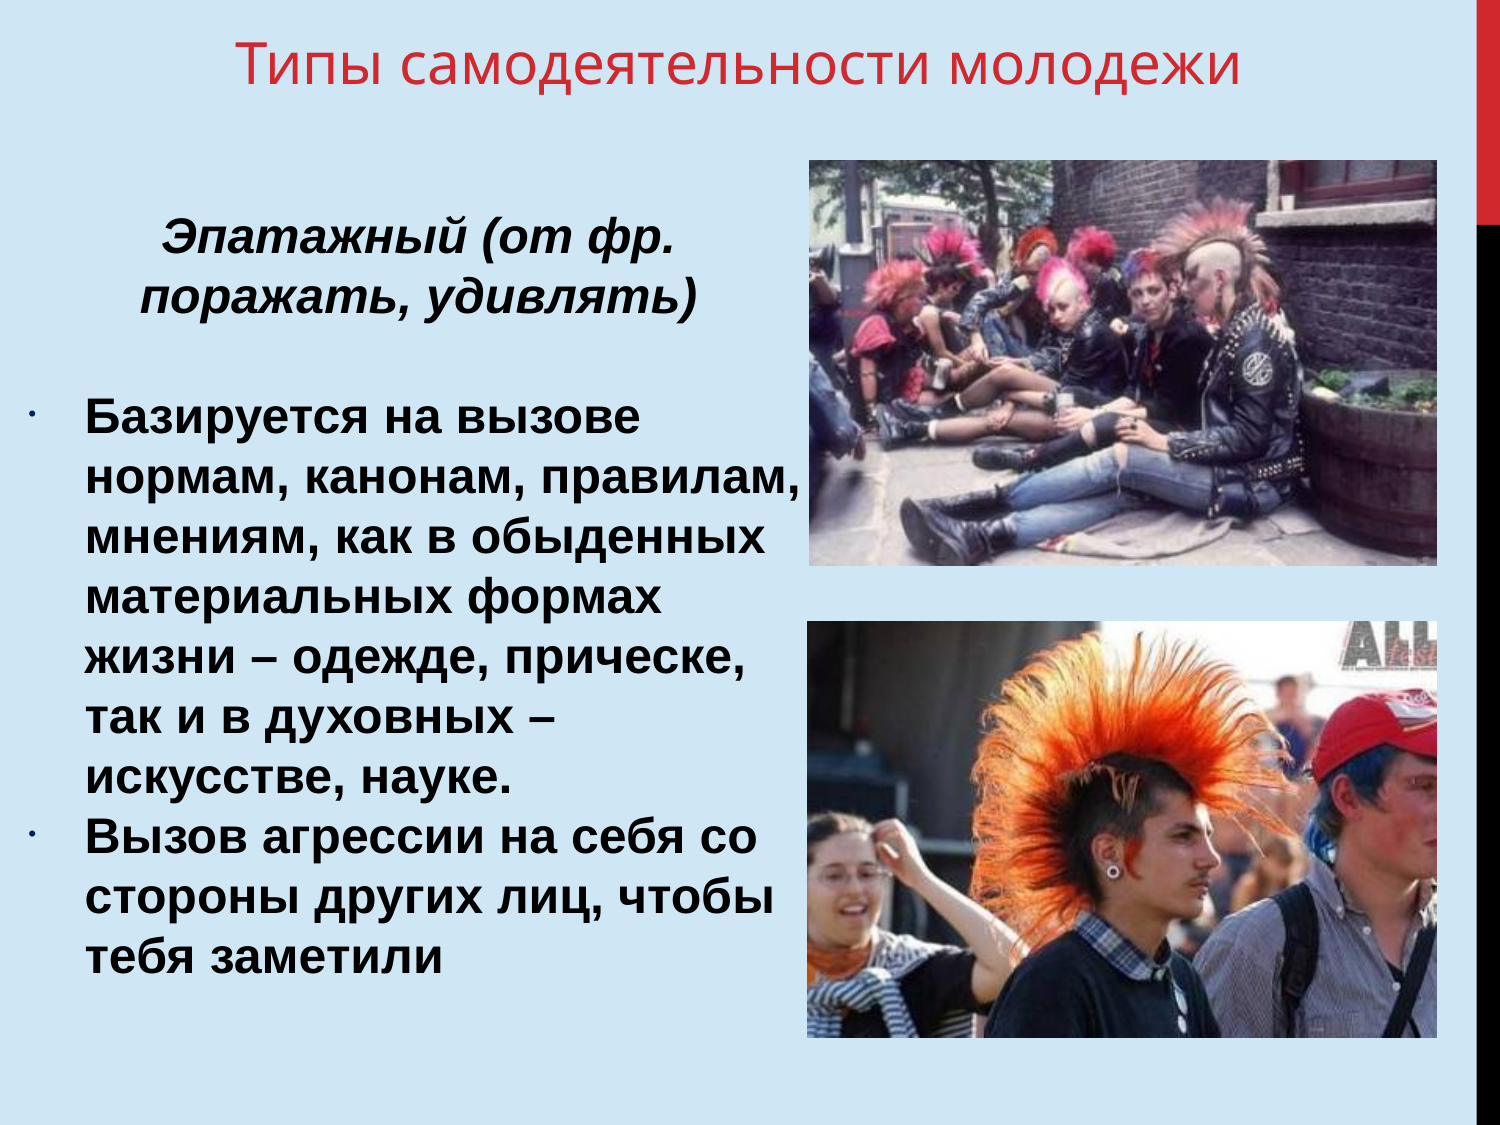

# Типы самодеятельности молодежи
Эпатажный (от фр. поражать, удивлять)
Базируется на вызове нормам, канонам, правилам, мнениям, как в обыденных материальных формах жизни – одежде, прическе, так и в духовных – искусстве, науке.
Вызов агрессии на себя со стороны других лиц, чтобы тебя заметили